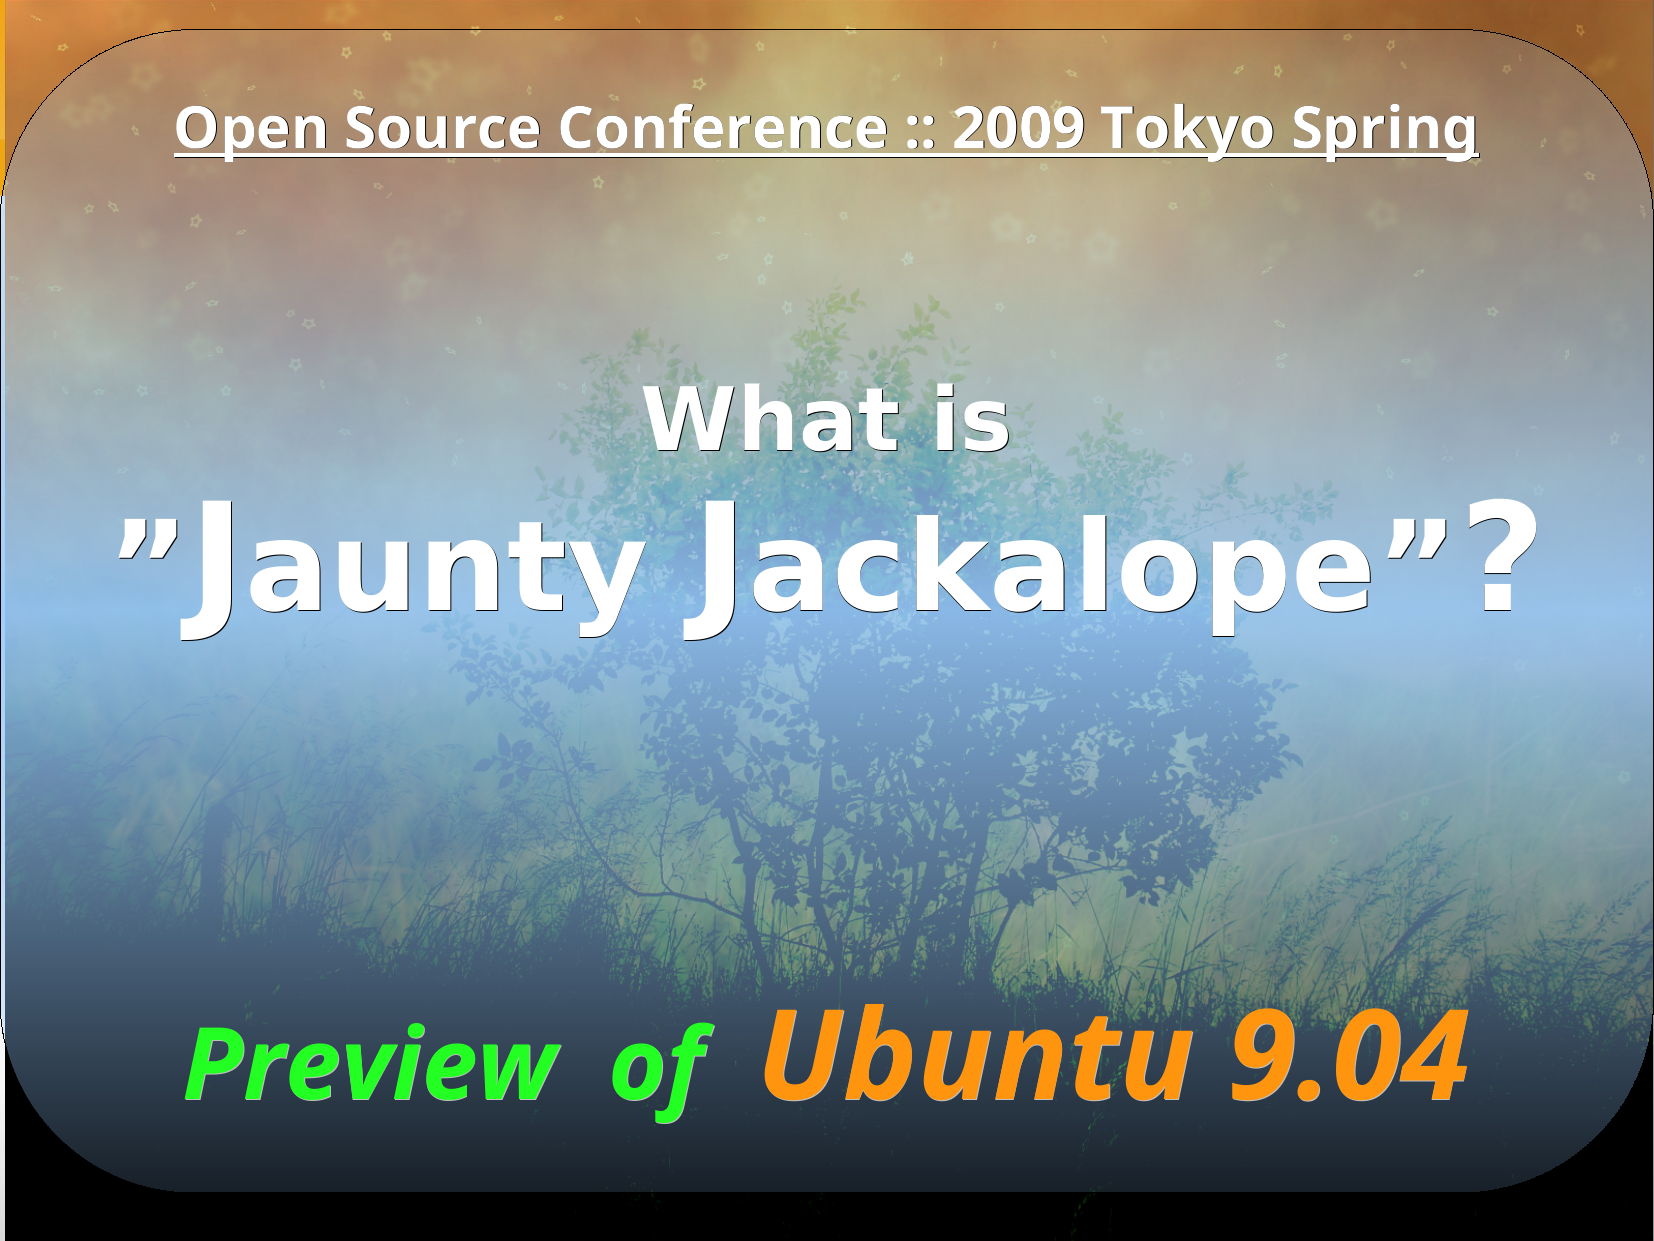

Open Source Conference :: 2009 Tokyo Spring
What is
”Jaunty Jackalope”?
Preview of Ubuntu 9.04